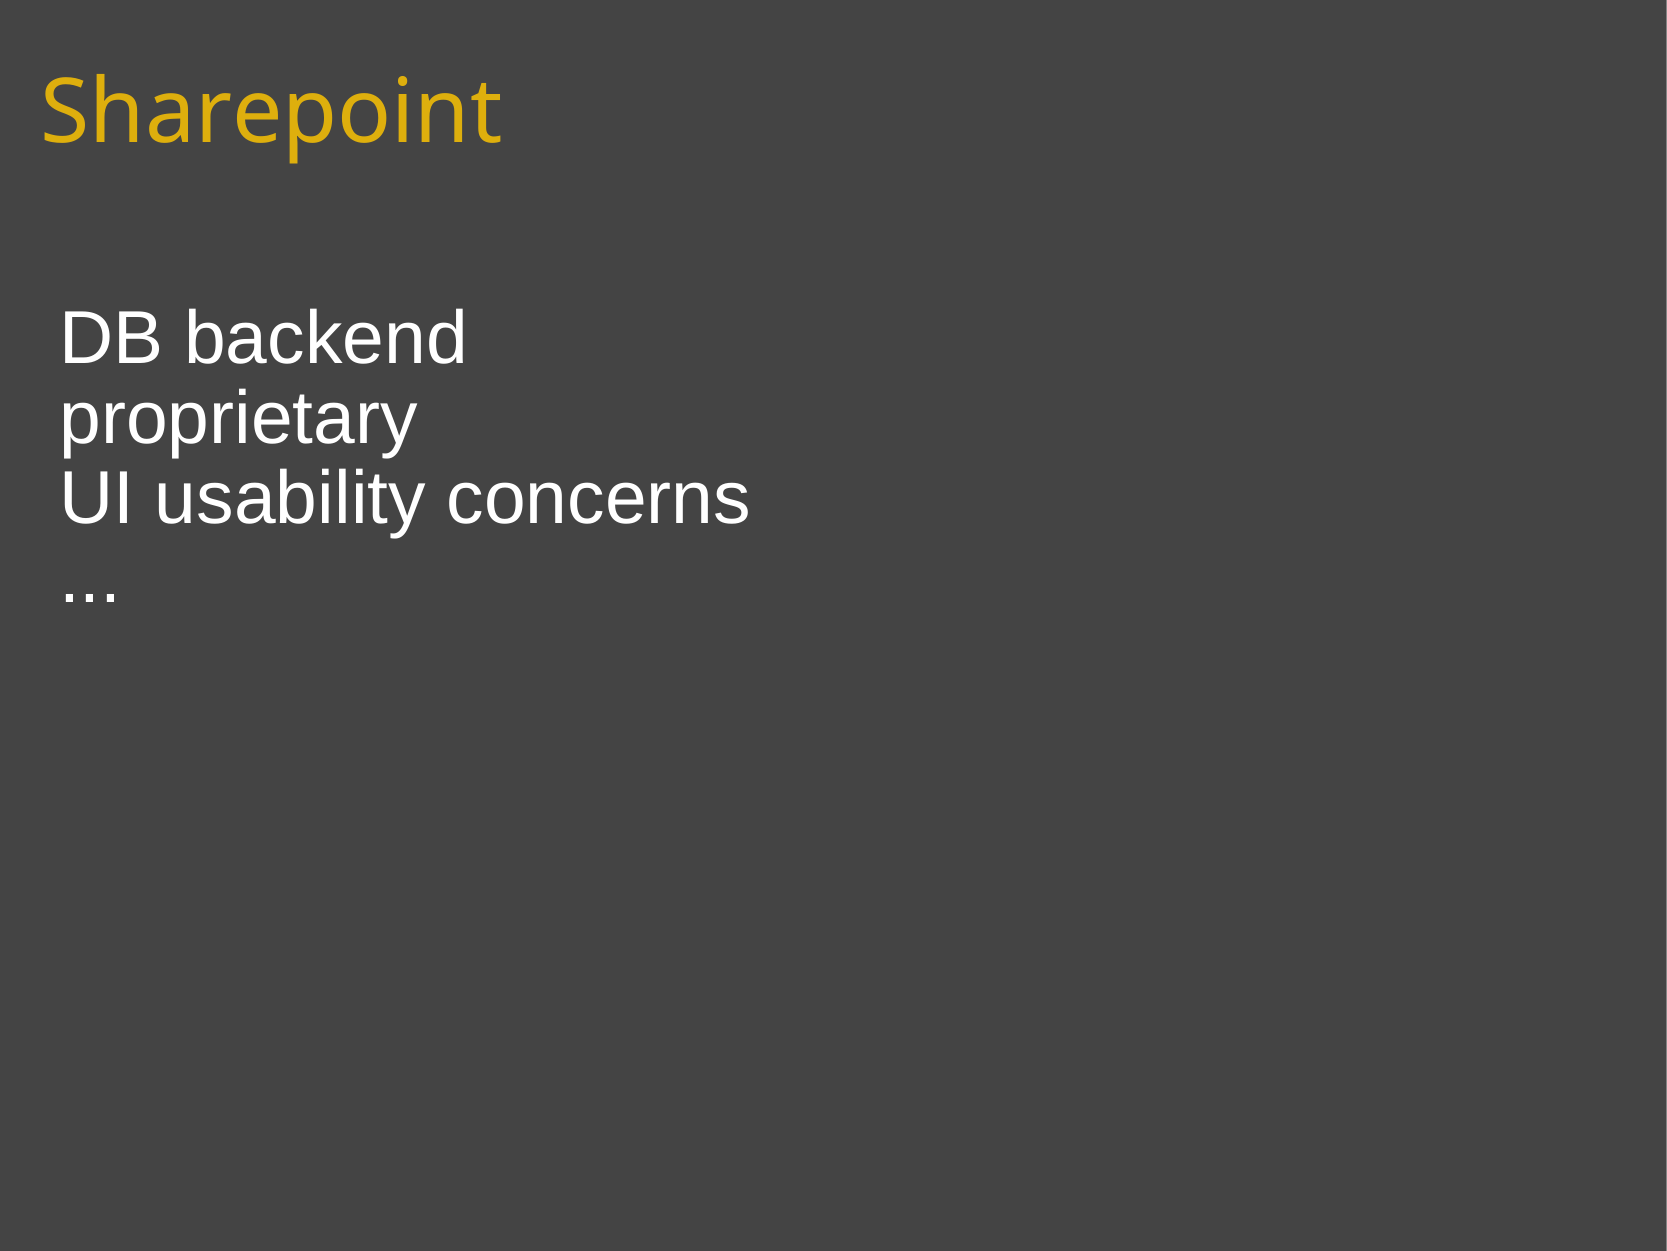

# Sharepoint
DB backend
proprietary
UI usability concerns
...